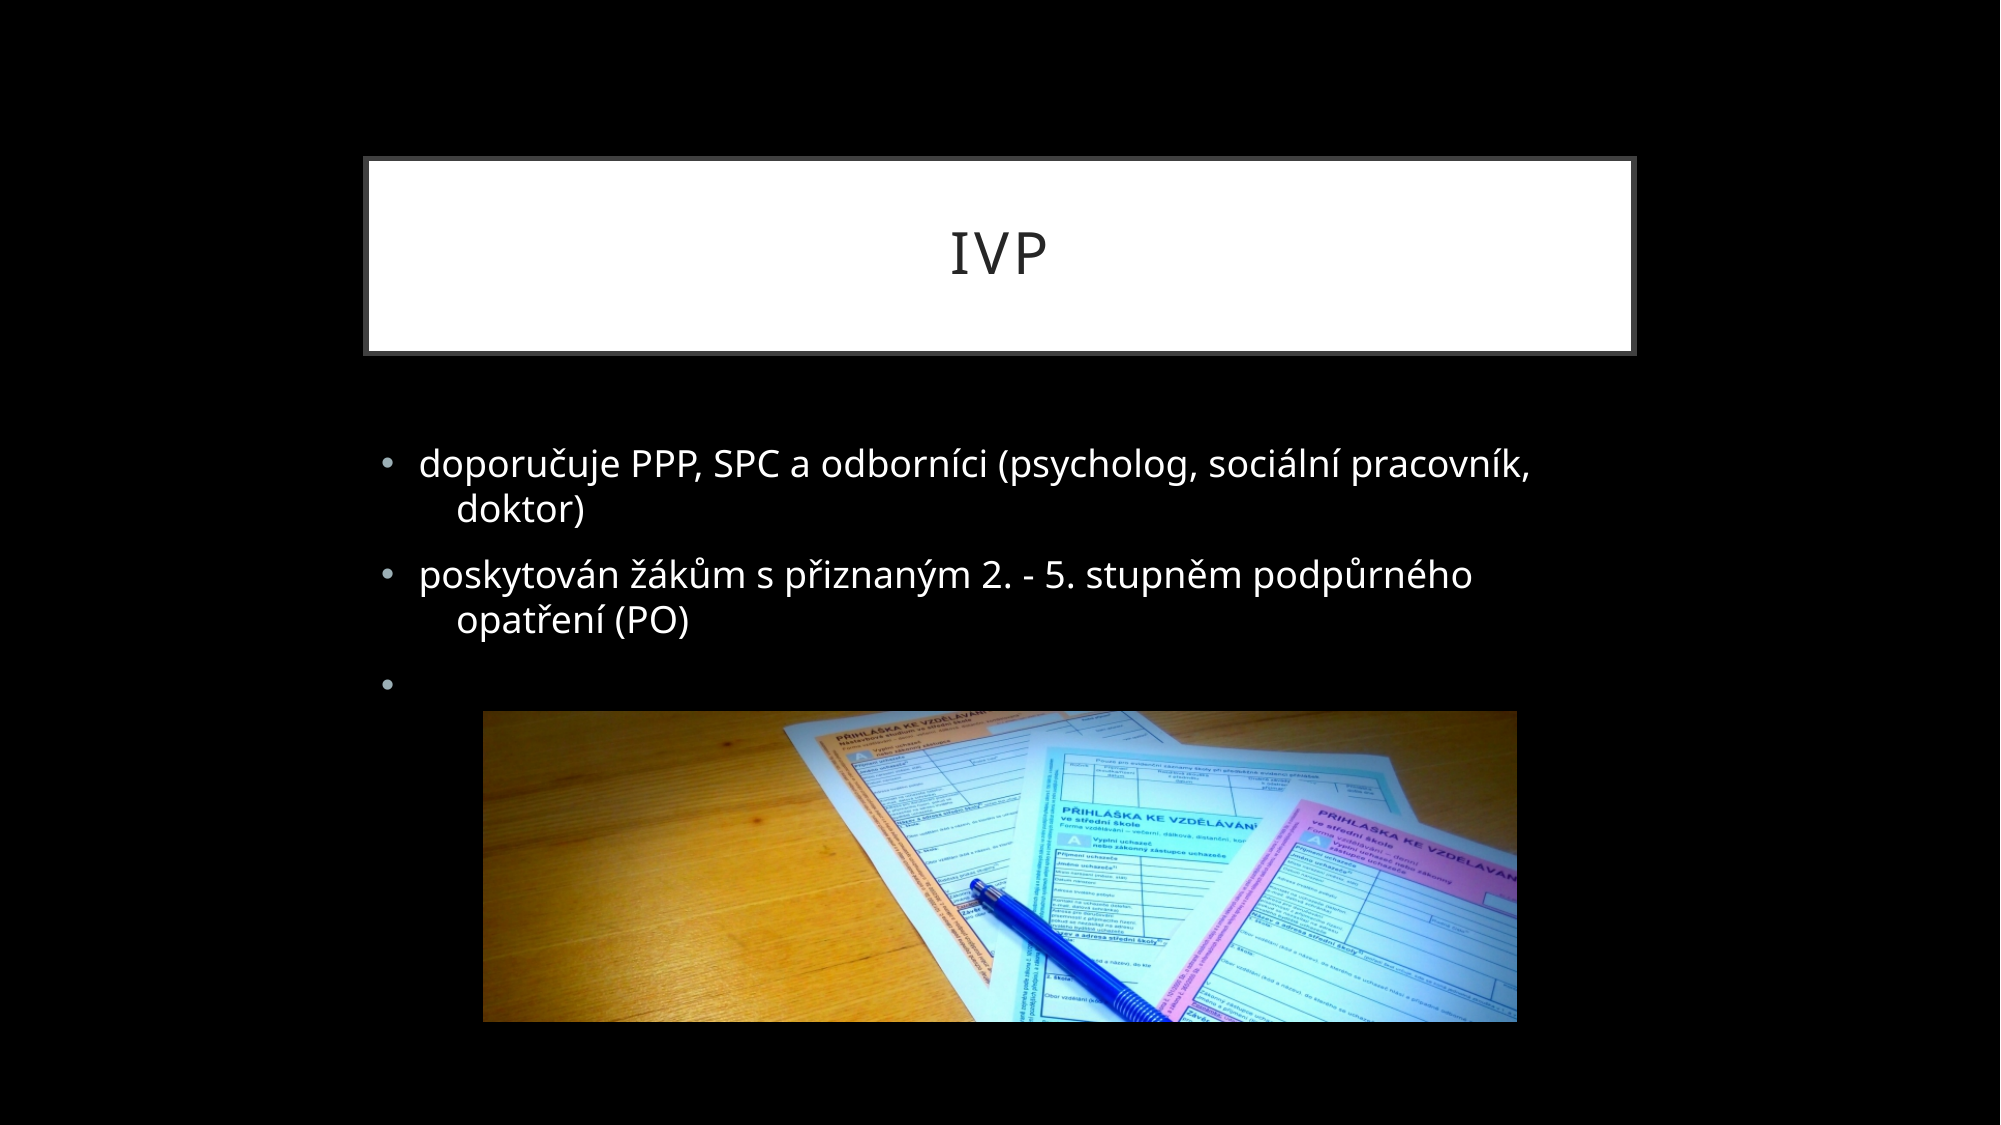

# ivp
doporučuje PPP, SPC a odborníci (psycholog, sociální pracovník, doktor)
poskytován žákům s přiznaným 2. - 5. stupněm podpůrného opatření (PO)